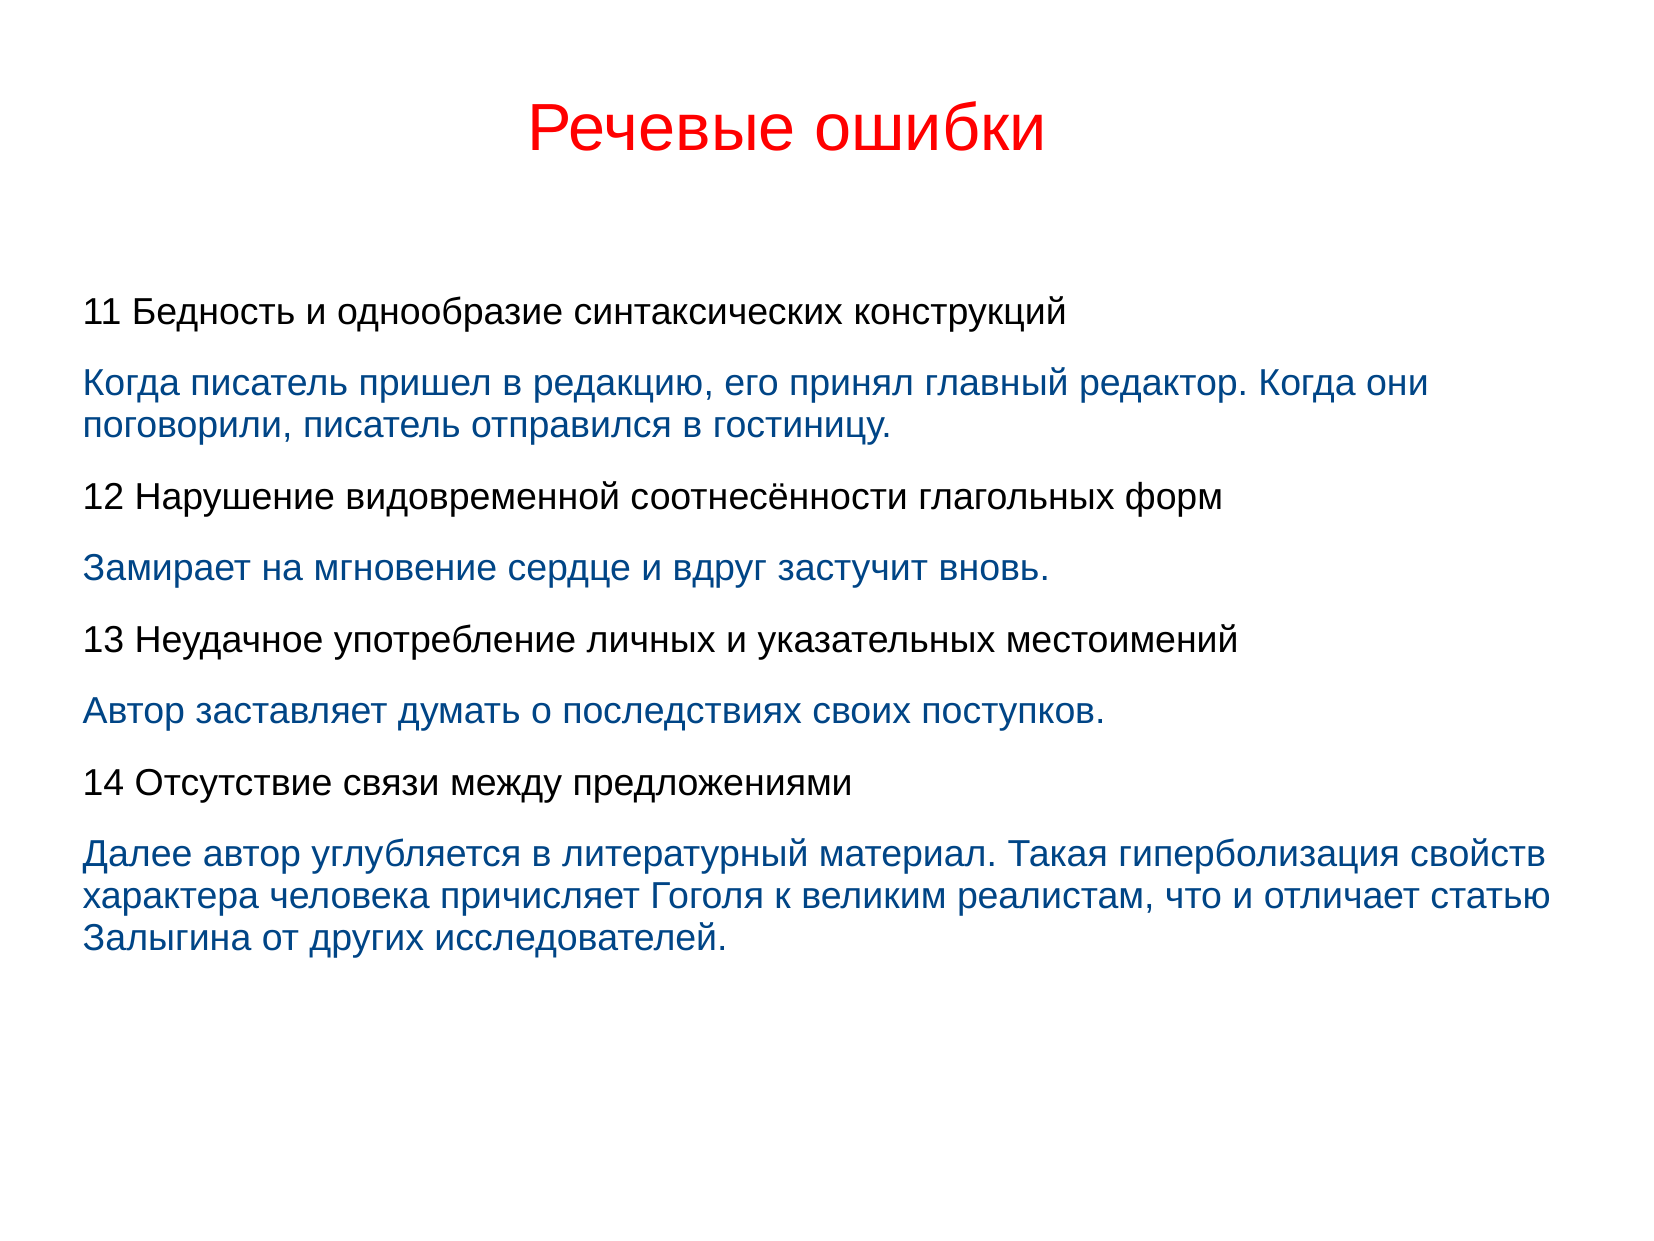

Речевые ошибки
#
11 Бедность и однообразие синтаксических конструкций
Когда писатель пришел в редакцию, его принял главный редактор. Когда они поговорили, писатель отправился в гостиницу.
12 Нарушение видовременной соотнесённости глагольных форм
Замирает на мгновение сердце и вдруг застучит вновь.
13 Неудачное употребление личных и указательных местоимений
Автор заставляет думать о последствиях своих поступков.
14 Отсутствие связи между предложениями
Далее автор углубляется в литературный материал. Такая гиперболизация свойств характера человека причисляет Гоголя к великим реалистам, что и отличает статью Залыгина от других исследователей.